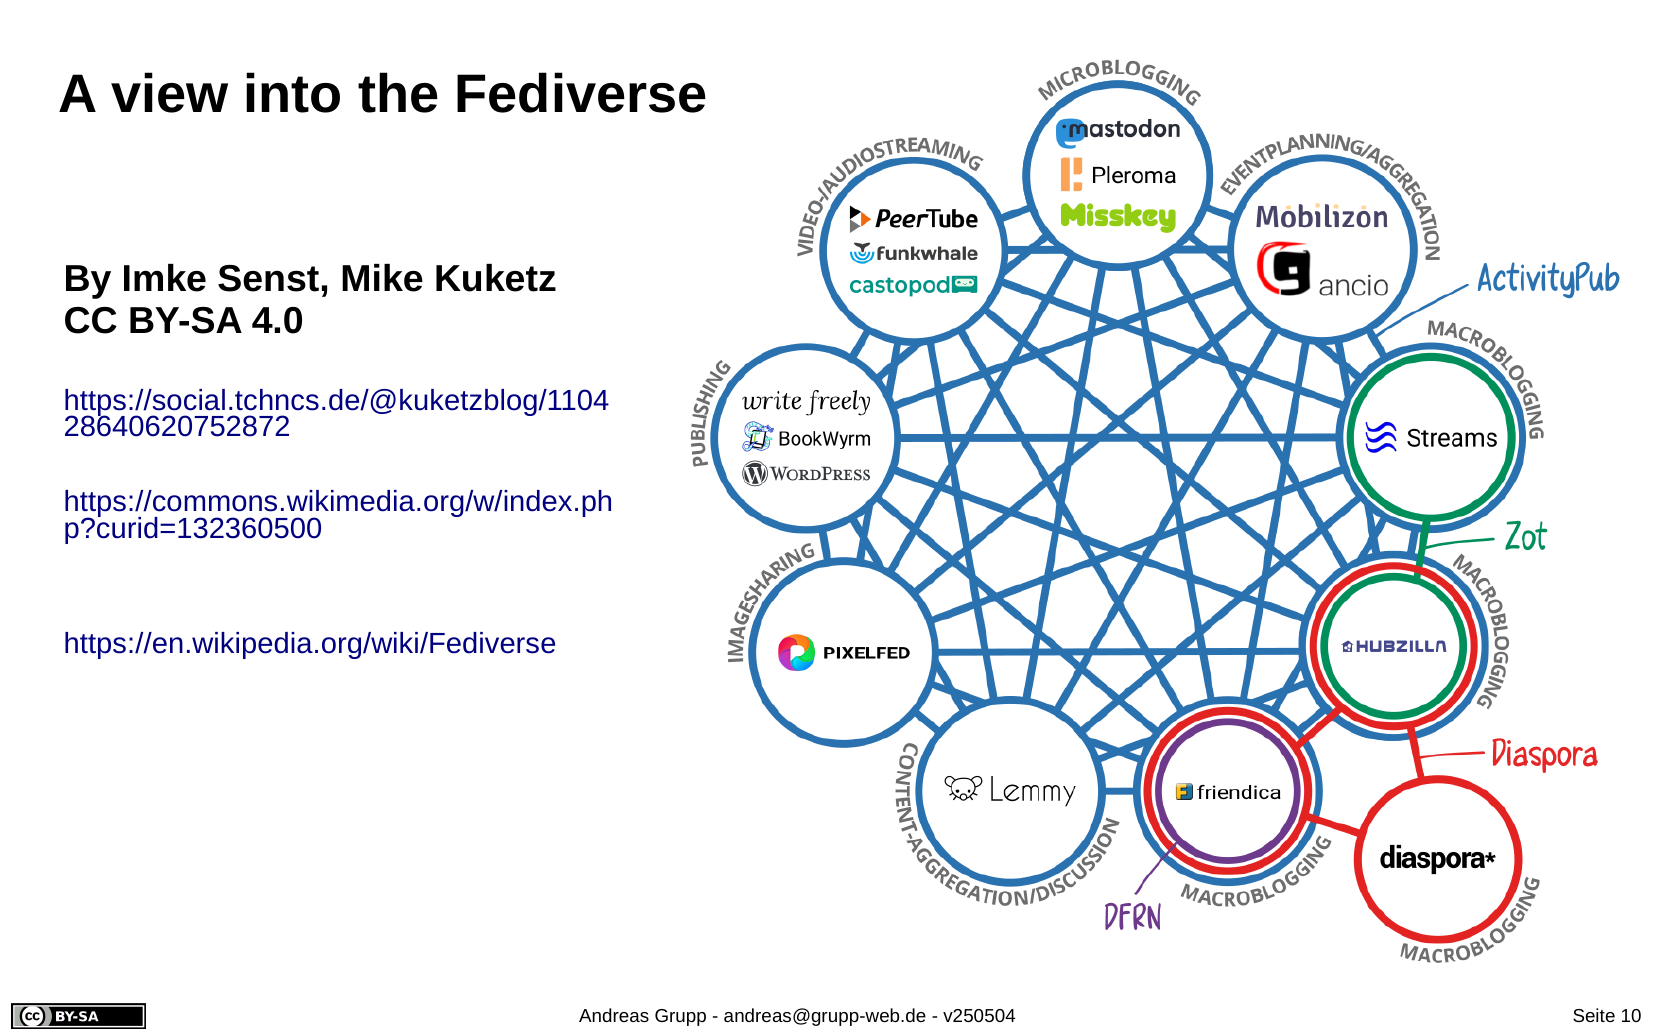

# A view into the Fediverse
By Imke Senst, Mike Kuketz
CC BY-SA 4.0
https://social.tchncs.de/@kuketzblog/110428640620752872
https://commons.wikimedia.org/w/index.php?curid=132360500
https://en.wikipedia.org/wiki/Fediverse
Andreas Grupp - andreas@grupp-web.de - v250504
10